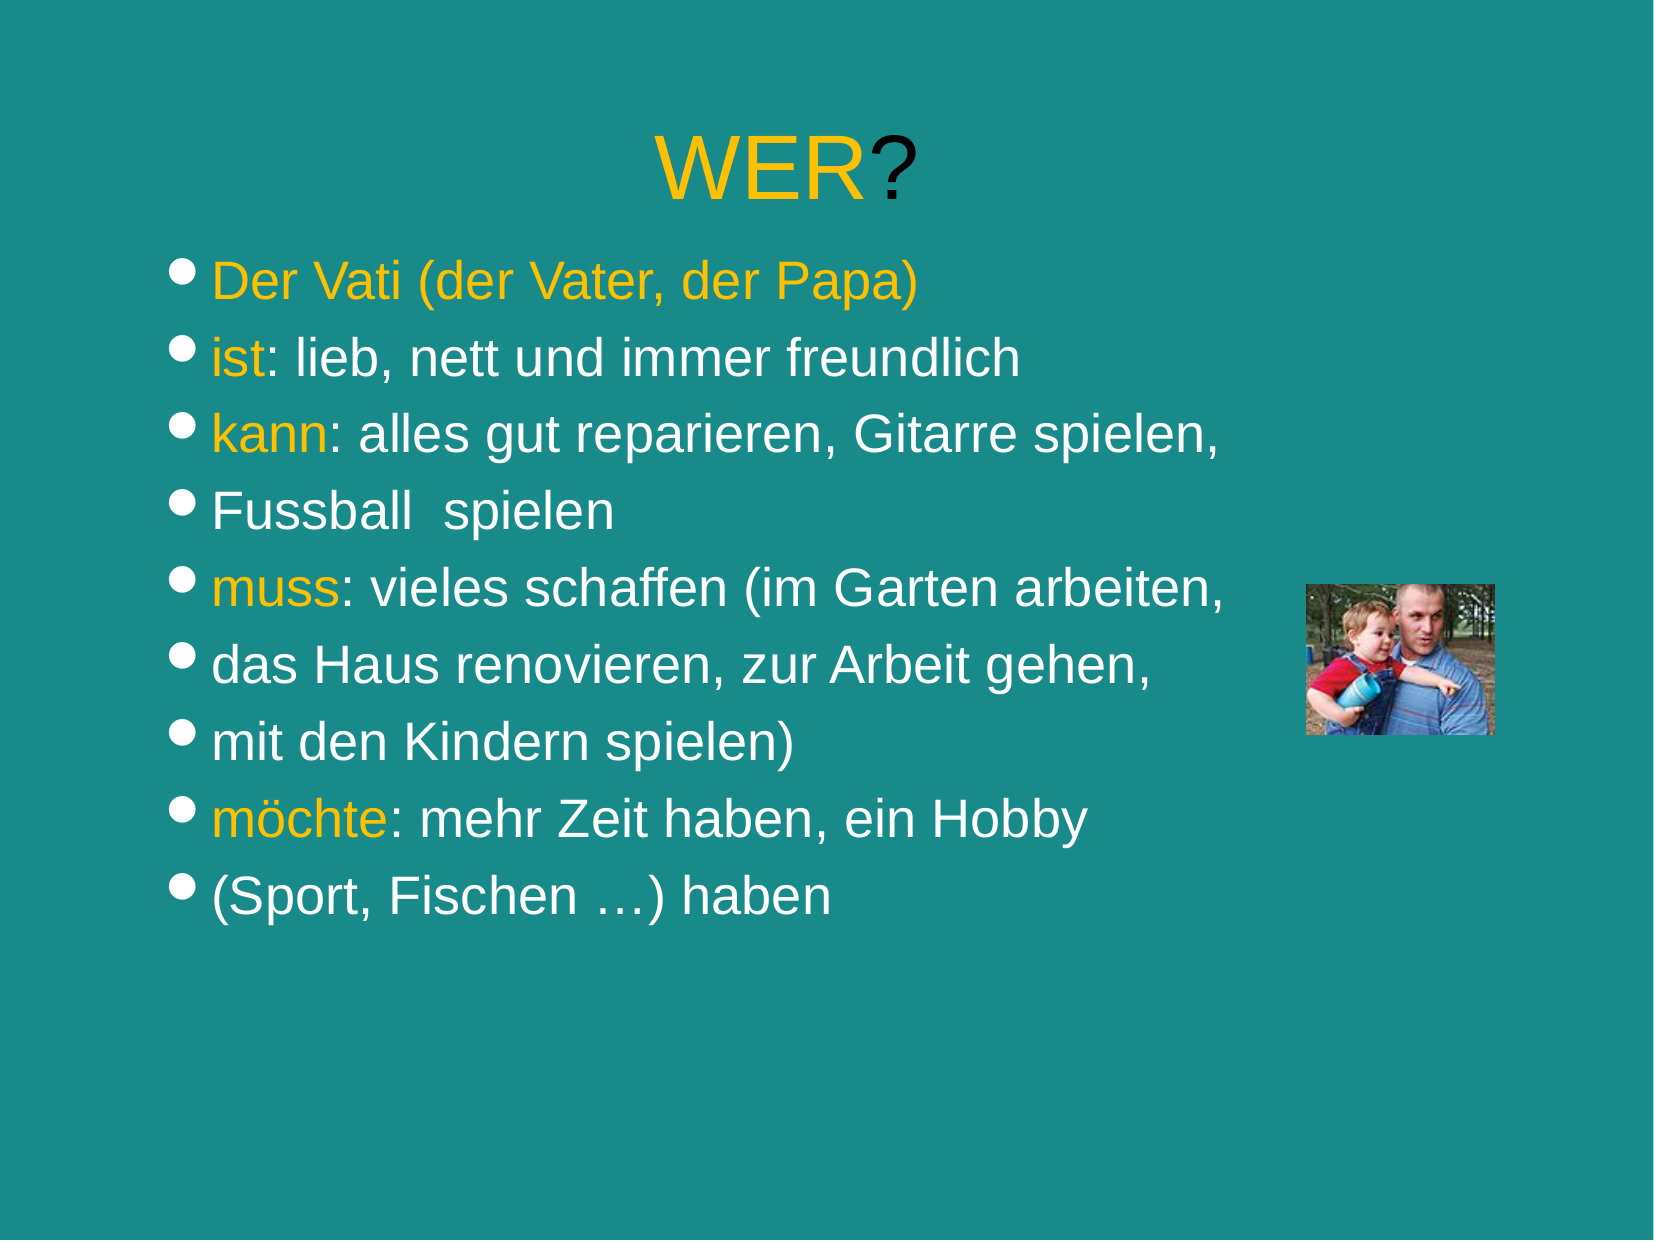

# WER?
Der Vati (der Vater, der Papa)
ist: lieb, nett und immer freundlich
kann: alles gut reparieren, Gitarre spielen,
Fussball spielen
muss: vieles schaffen (im Garten arbeiten,
das Haus renovieren, zur Arbeit gehen,
mit den Kindern spielen)
möchte: mehr Zeit haben, ein Hobby
(Sport, Fischen …) haben